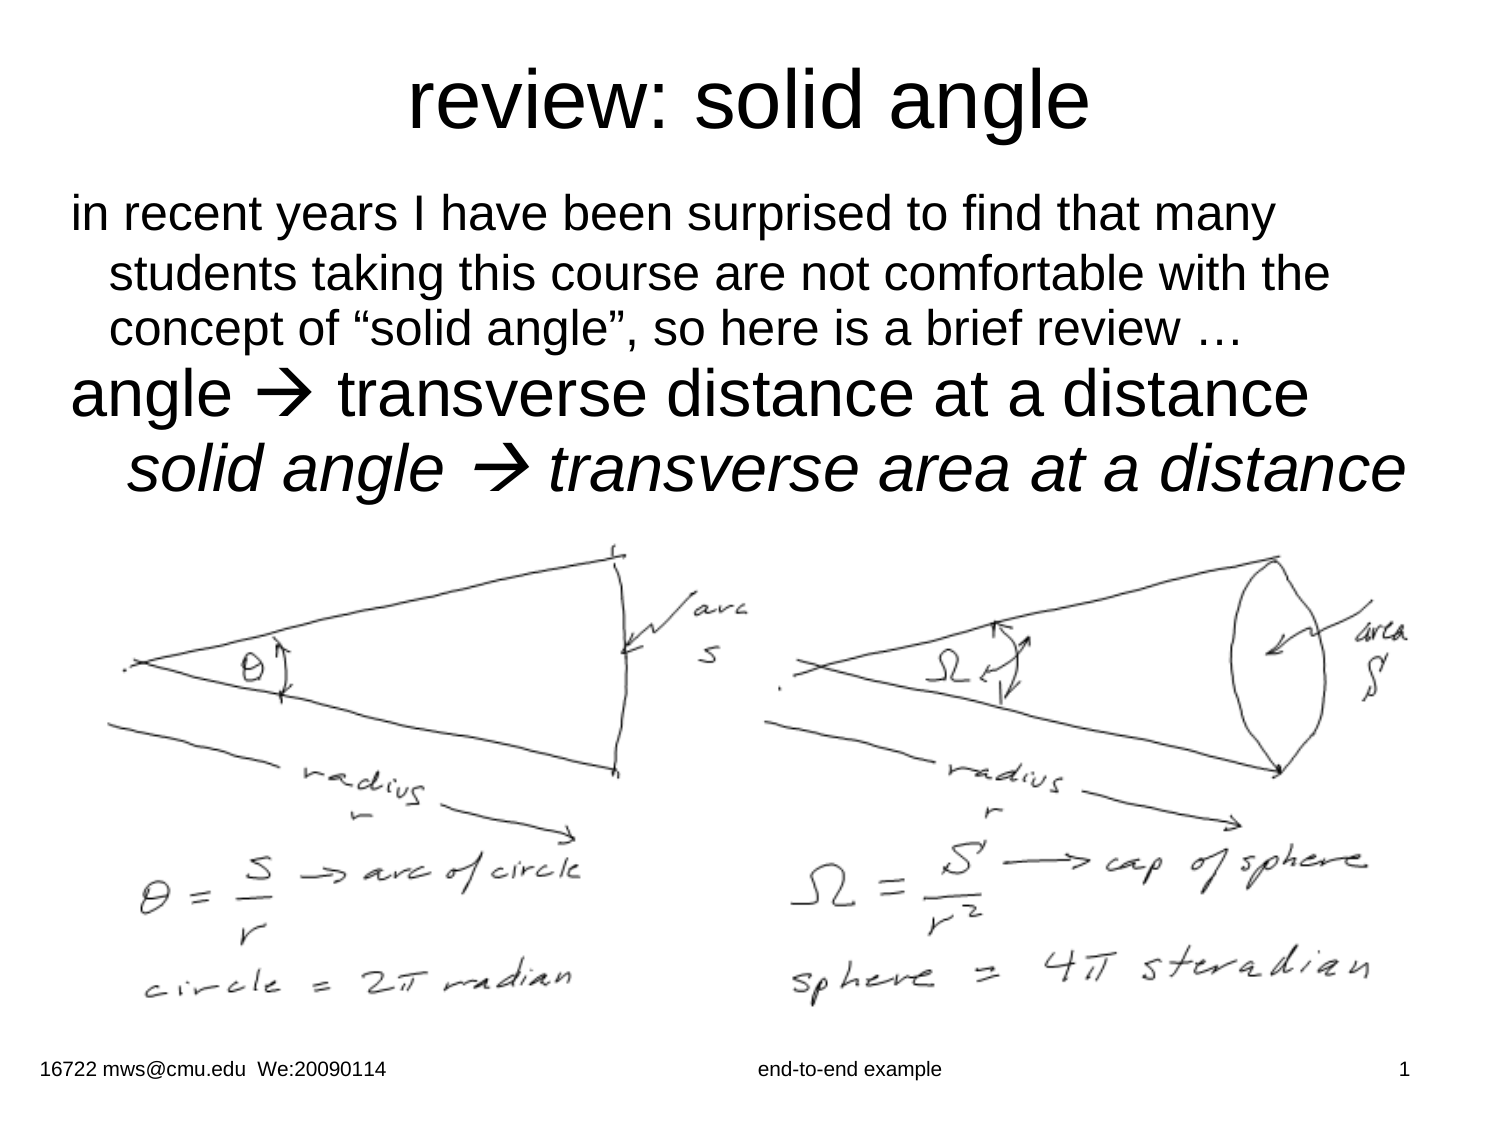

# review: solid angle
 in recent years I have been surprised to find that many students taking this course are not comfortable with the concept of “solid angle”, so here is a brief review …
 angle  transverse distance at a distance
 solid angle  transverse area at a distance
16722 mws@cmu.edu We:20090114
end-to-end example
1